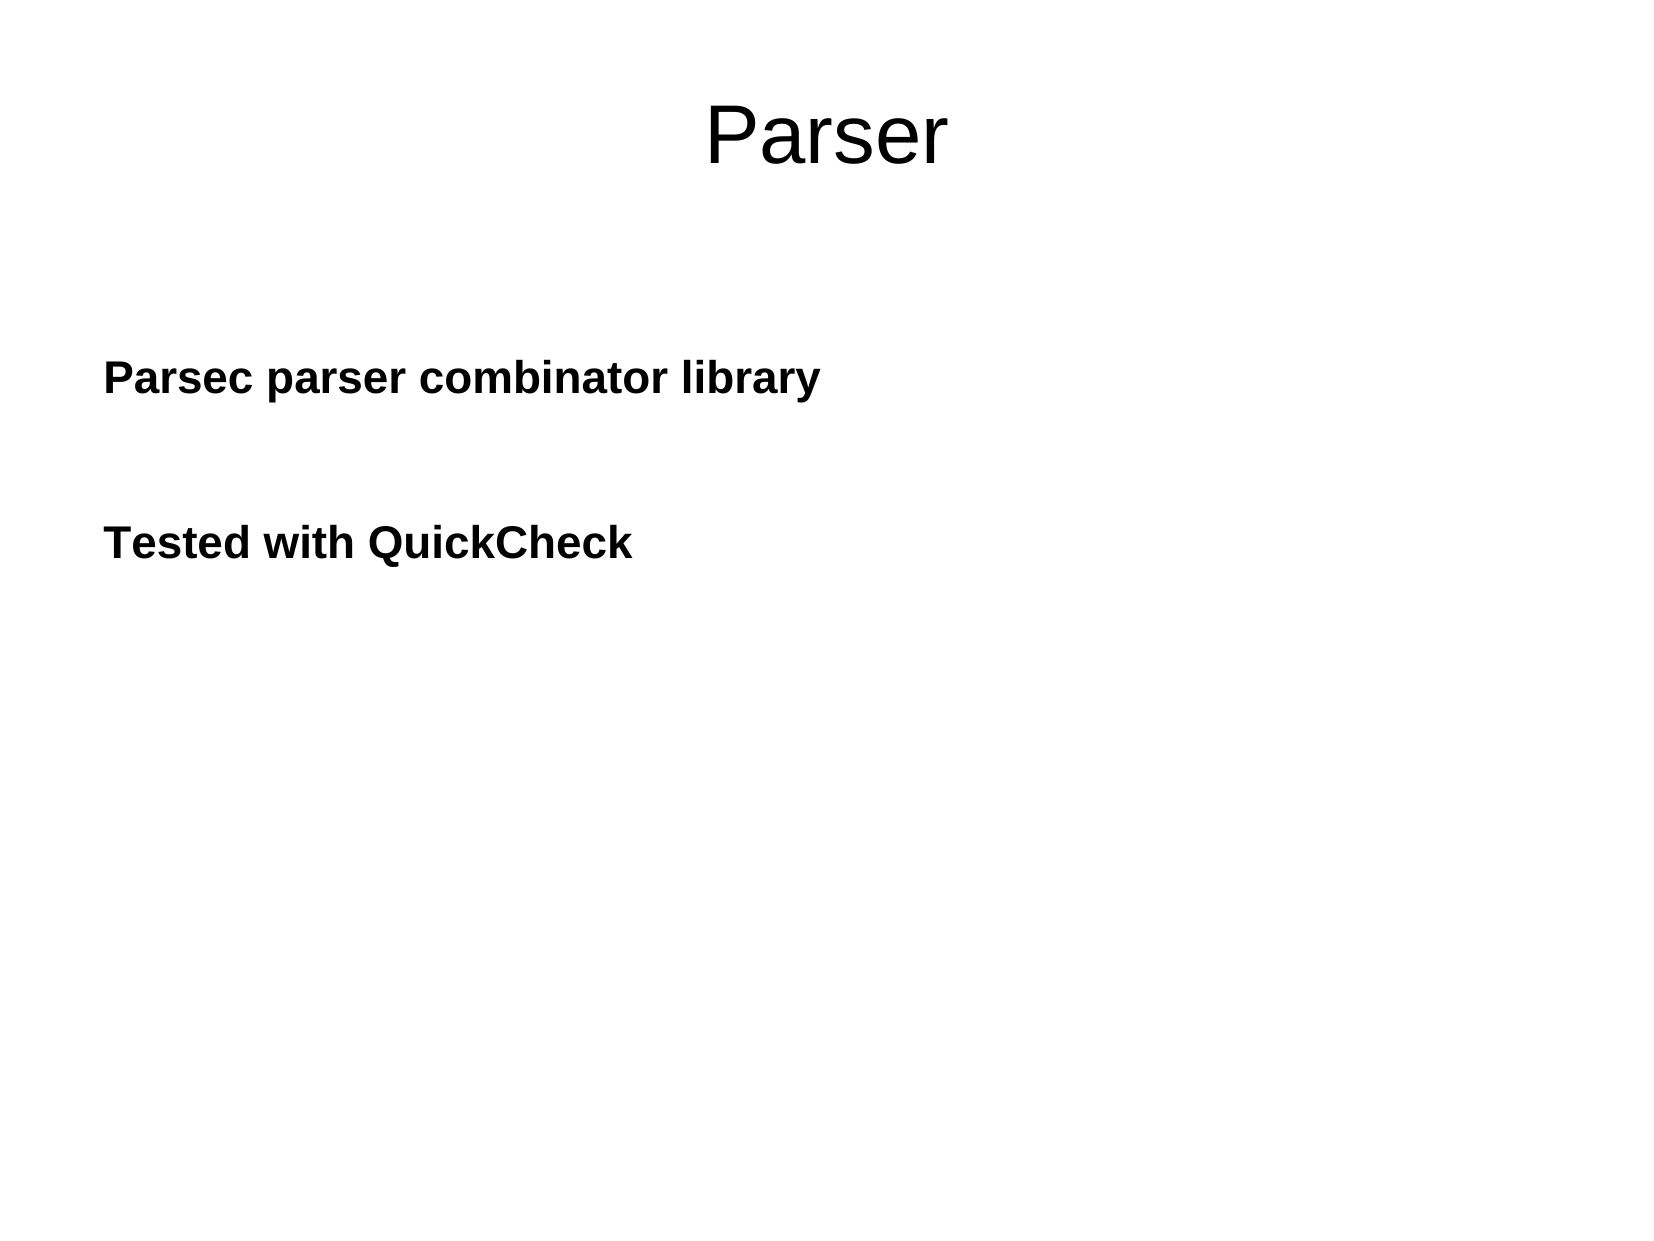

Parser
Parsec parser combinator library
Tested with QuickCheck